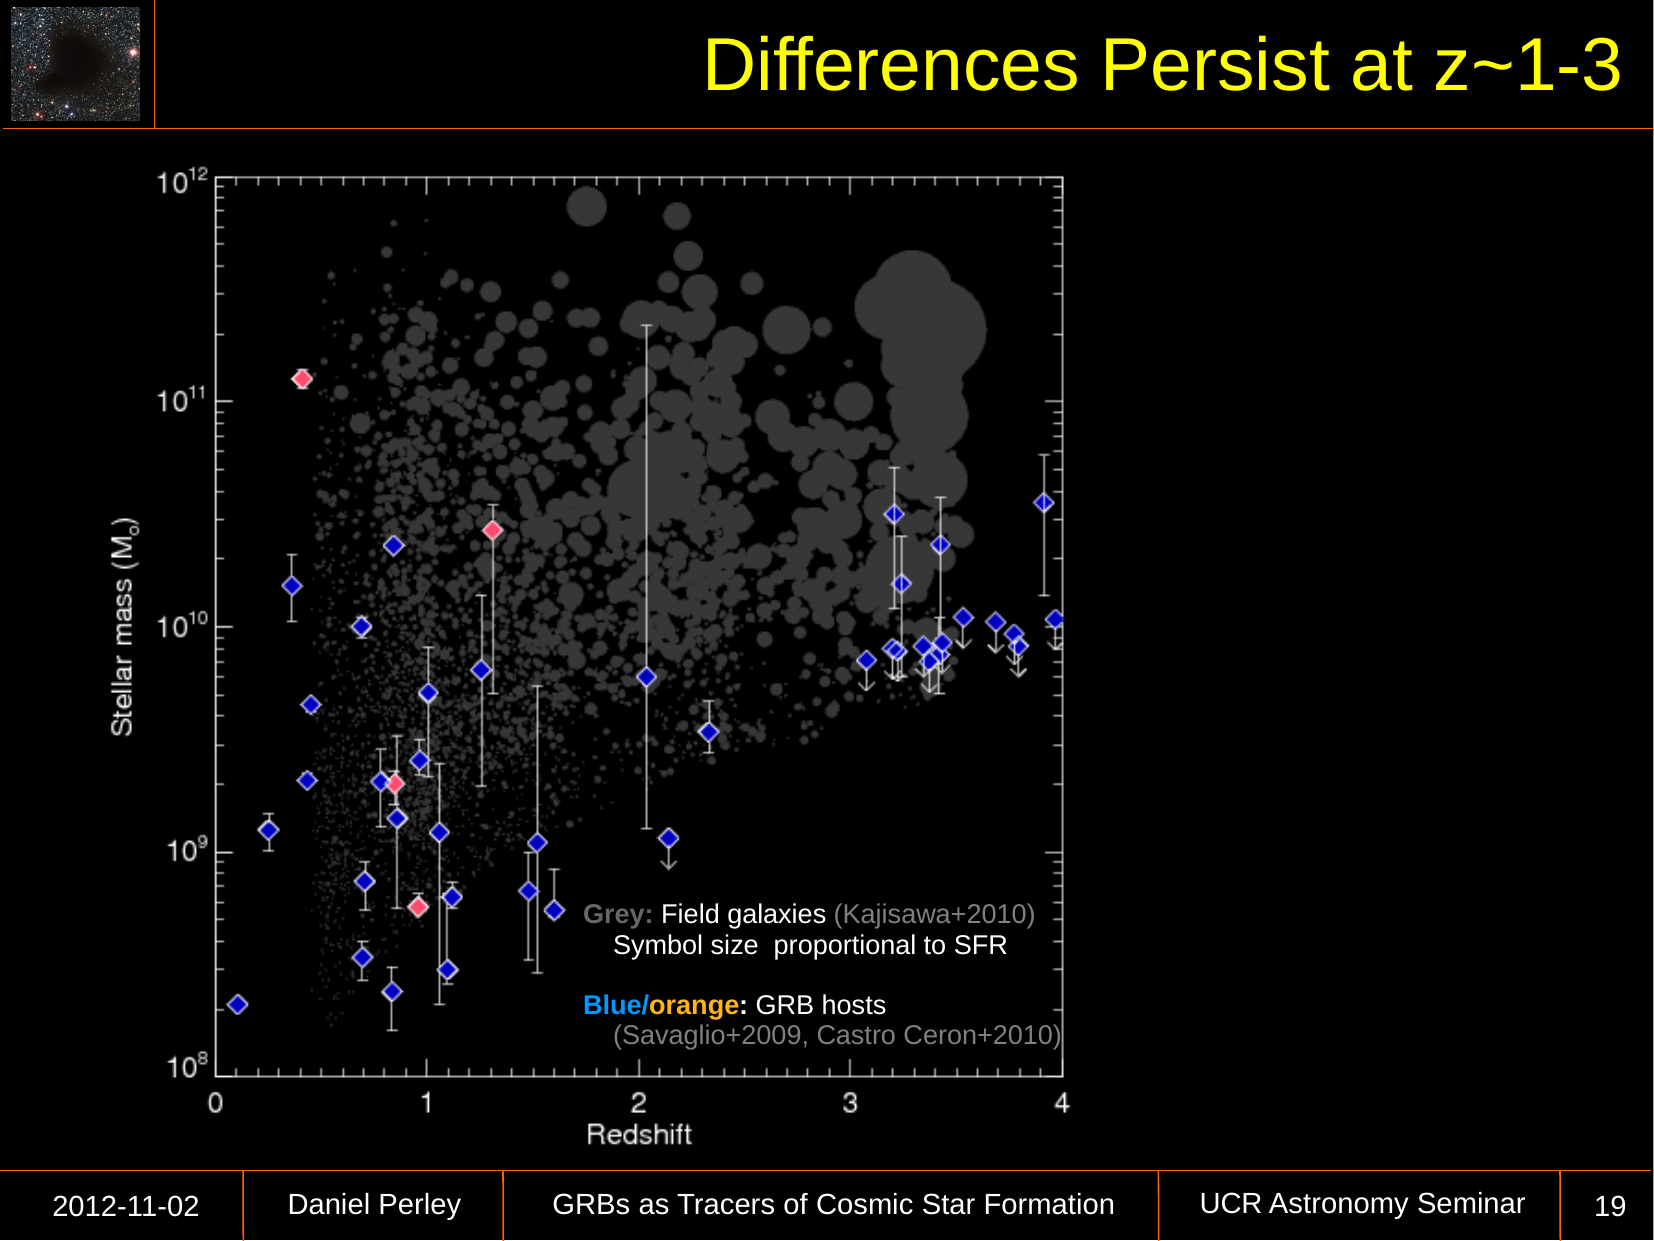

# Differences Persist at z~1-3
Grey: Field galaxies (Kajisawa+2010)
 Symbol size proportional to SFR
Blue/orange: GRB hosts
 (Savaglio+2009, Castro Ceron+2010)
2012-11-02
19